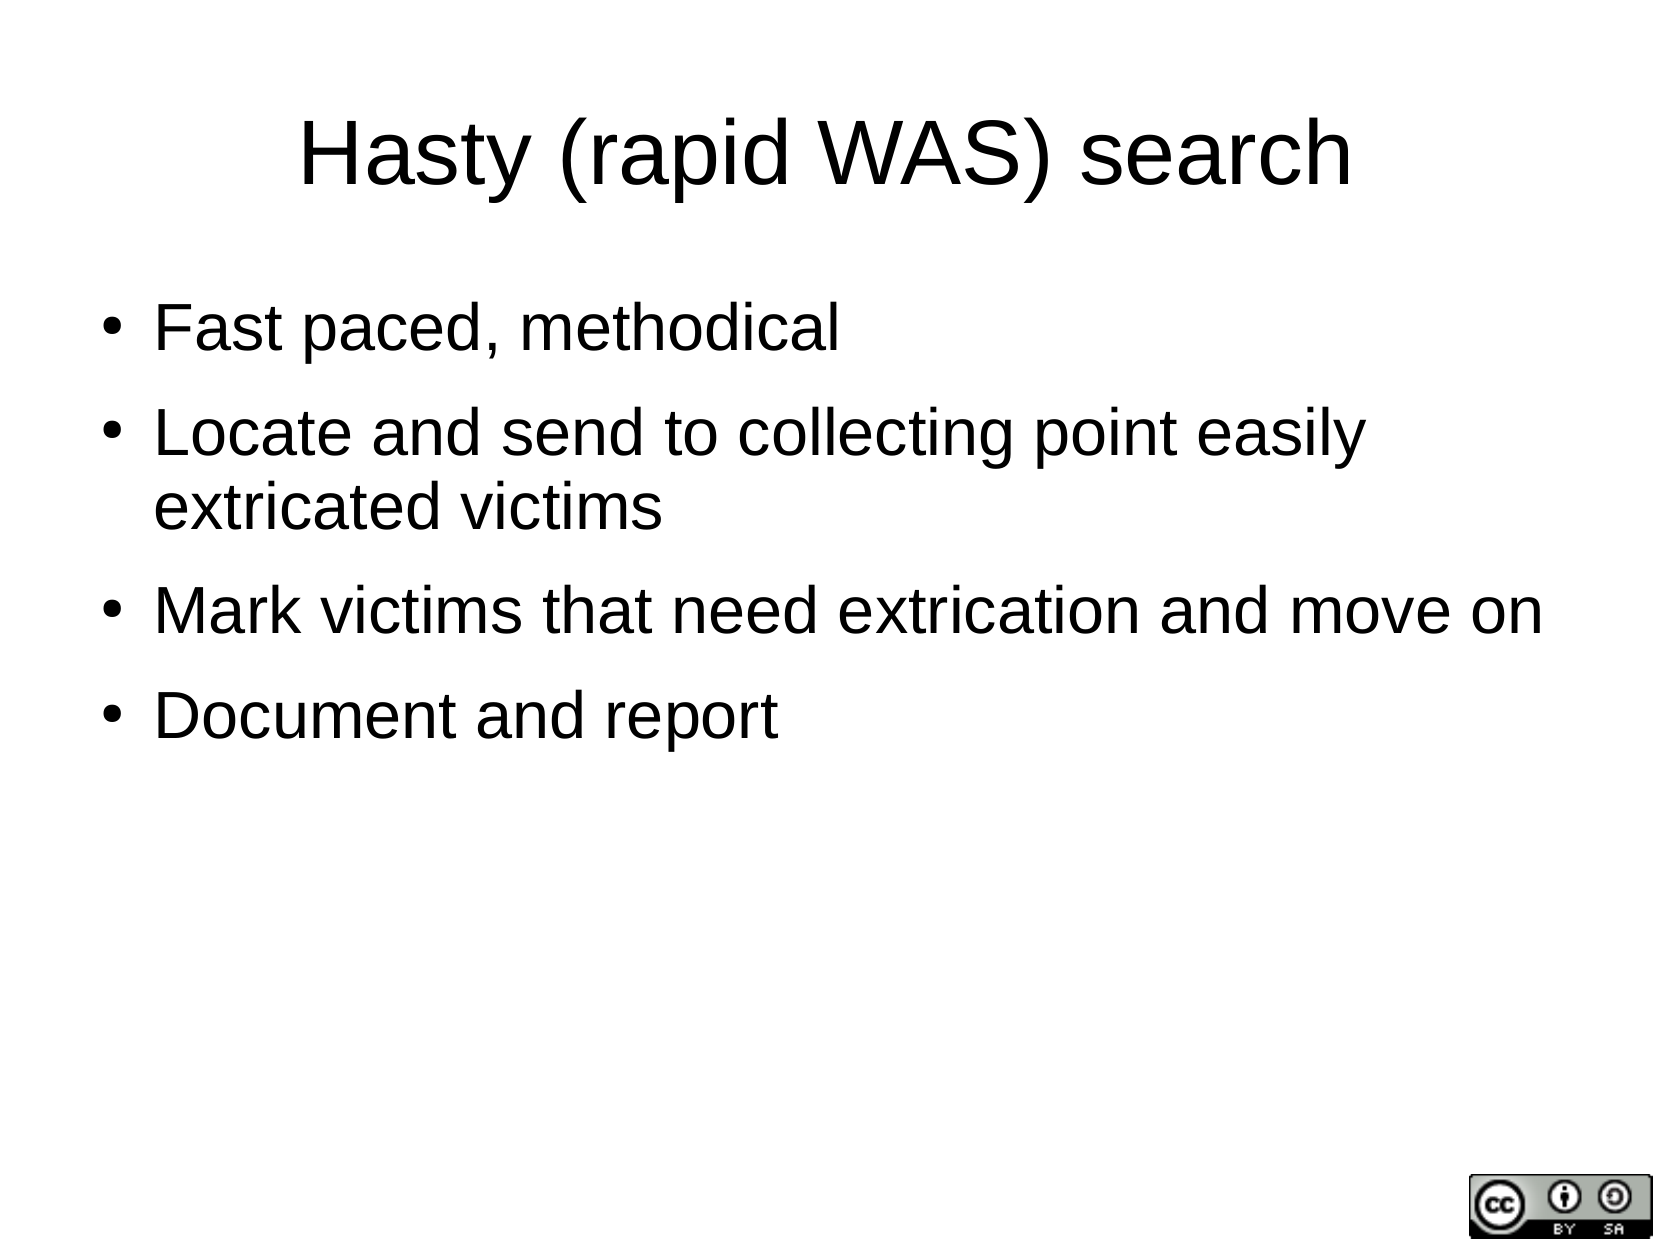

# Hasty (rapid WAS) search
Fast paced, methodical
Locate and send to collecting point easily extricated victims
Mark victims that need extrication and move on
Document and report